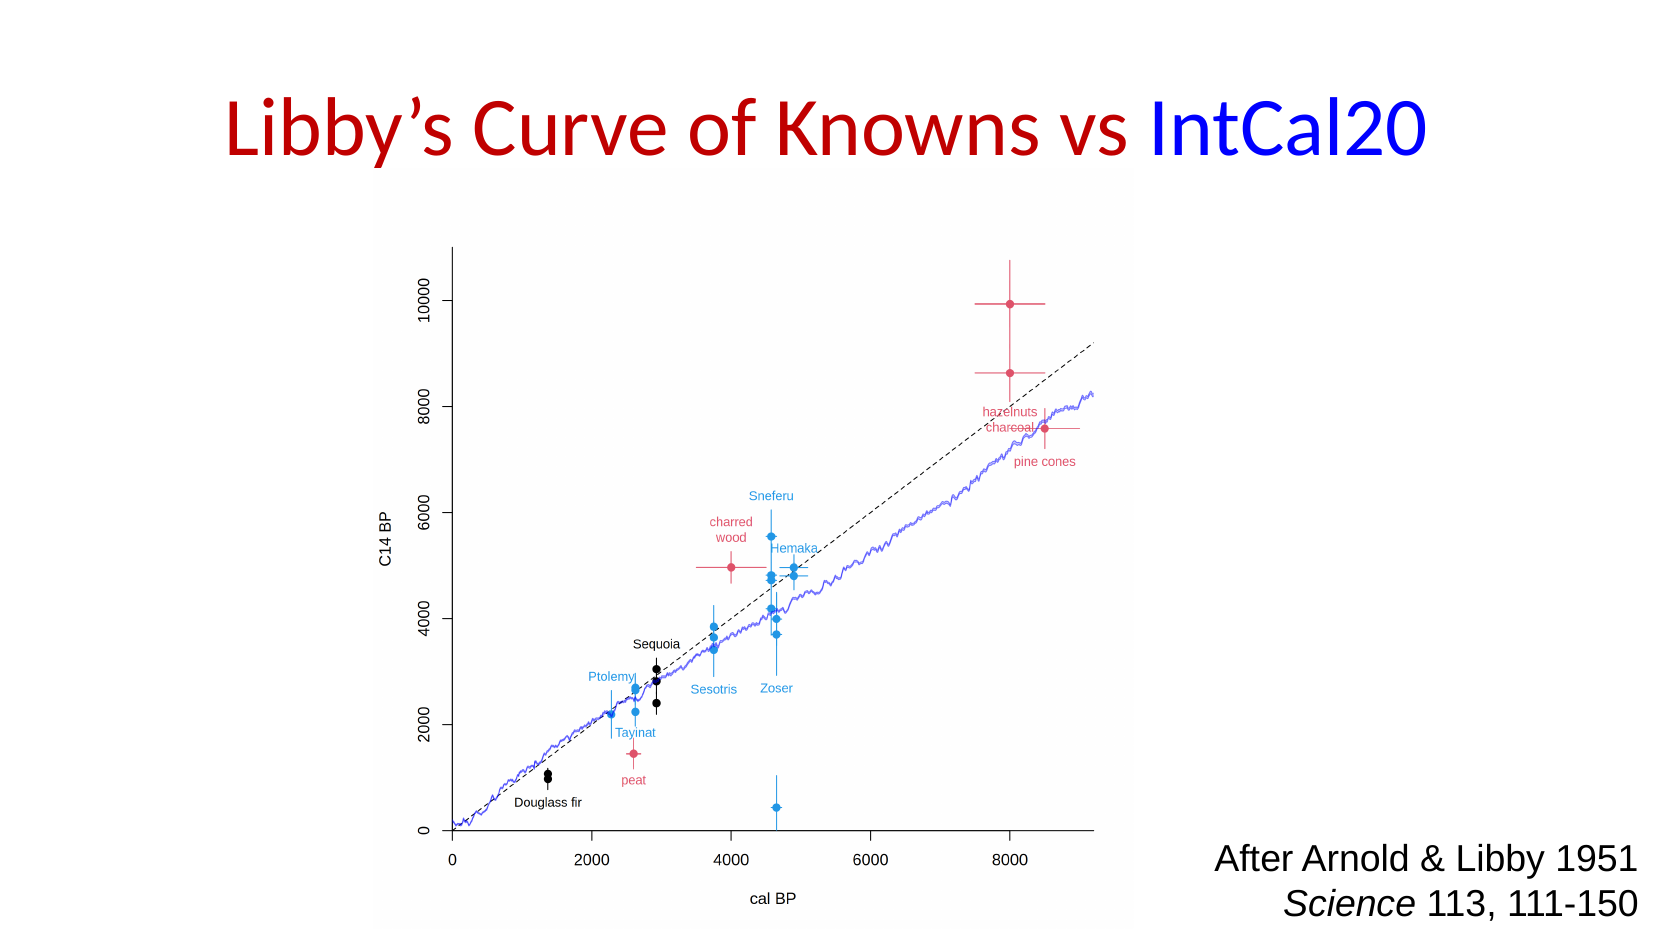

Libby’s Curve of Knowns vs IntCal20
After Arnold & Libby 1951
Science 113, 111-150